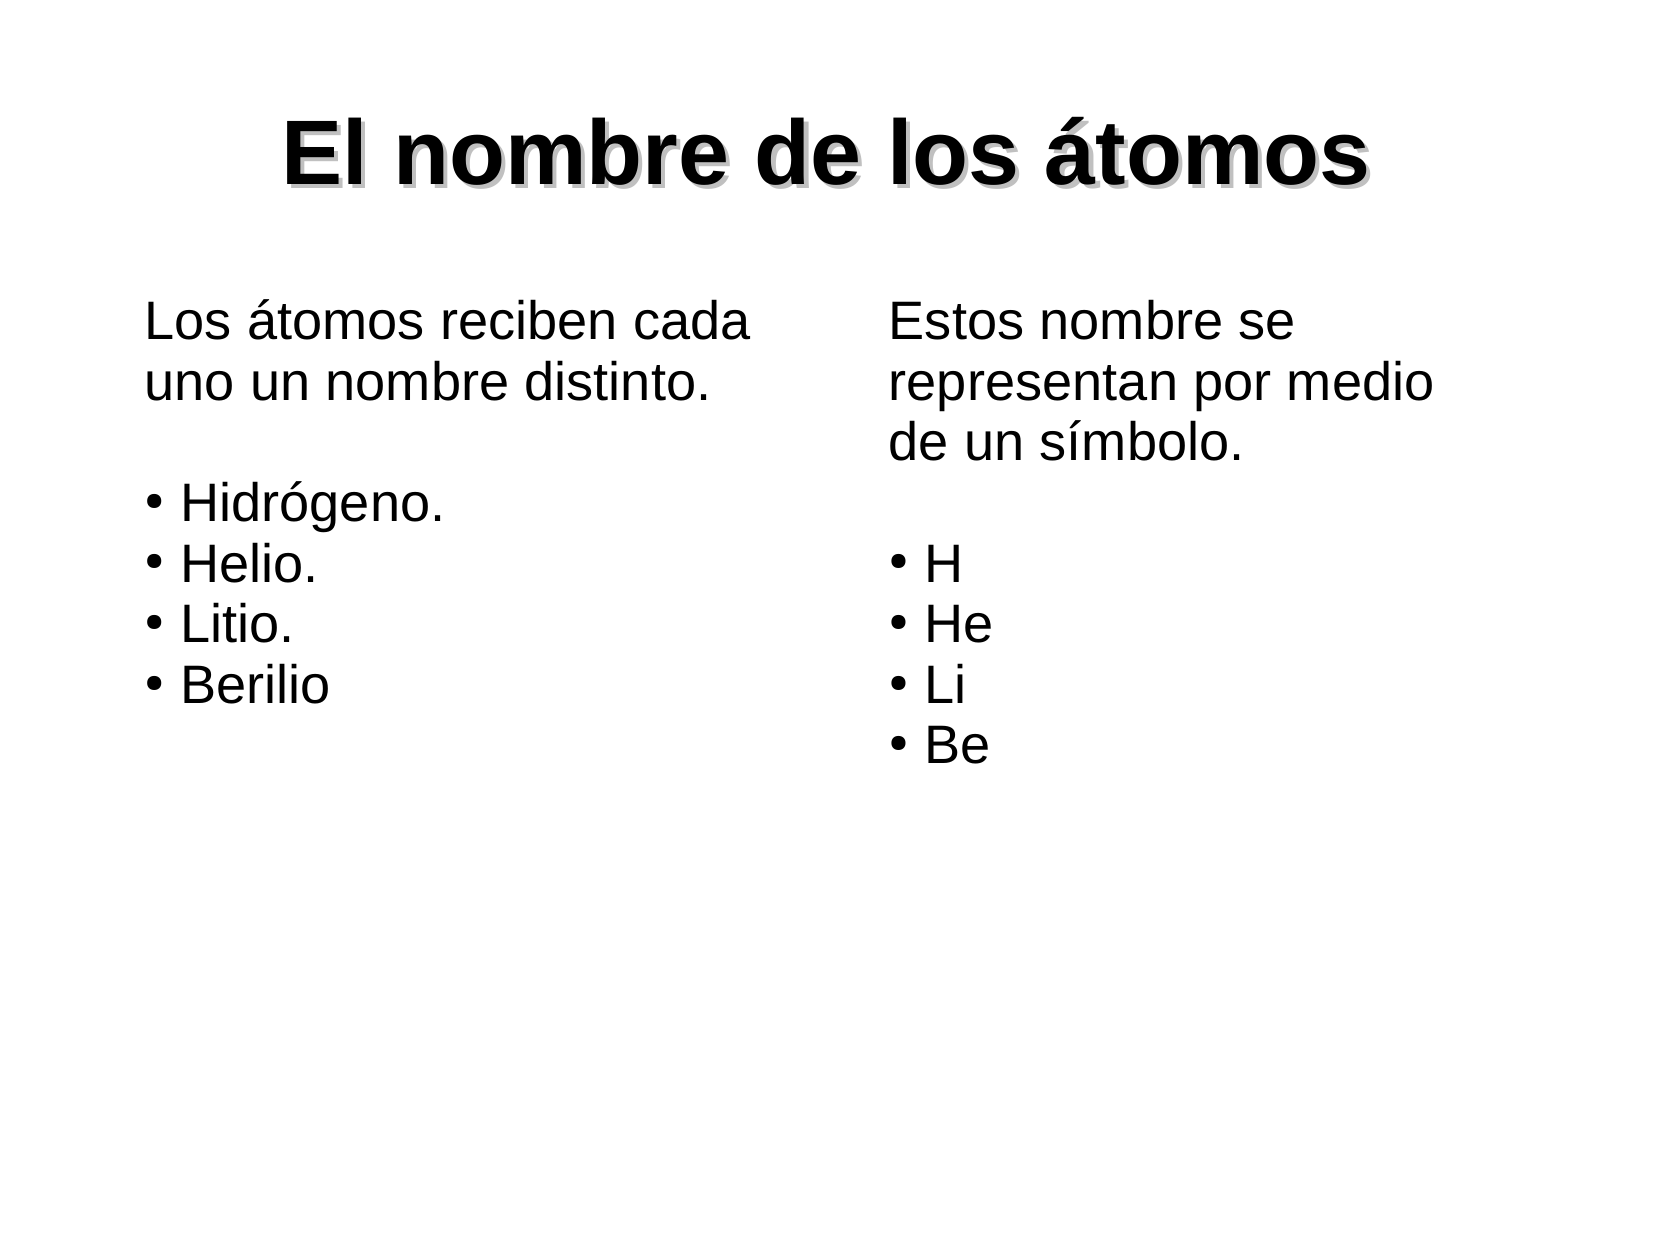

# El nombre de los átomos
Los átomos reciben cada uno un nombre distinto.
Hidrógeno.
Helio.
Litio.
Berilio
Estos nombre se representan por medio de un símbolo.
H
He
Li
Be